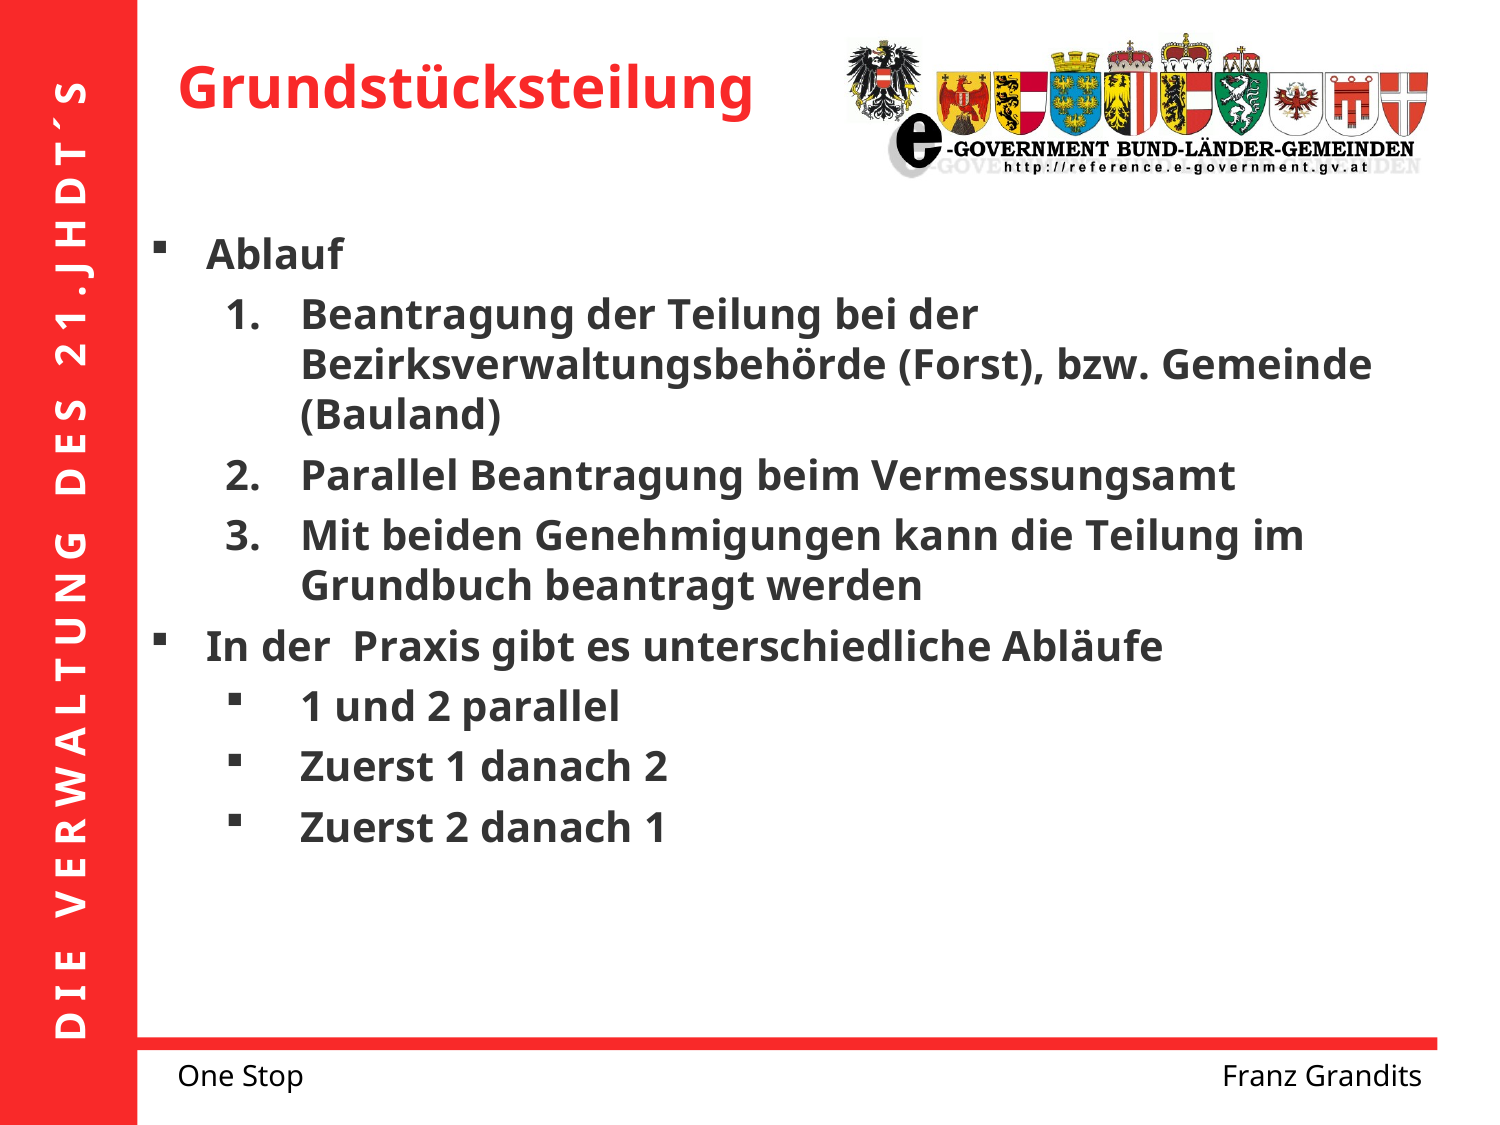

Grundstücksteilung
Ablauf
Beantragung der Teilung bei der Bezirksverwaltungsbehörde (Forst), bzw. Gemeinde (Bauland)
Parallel Beantragung beim Vermessungsamt
Mit beiden Genehmigungen kann die Teilung im Grundbuch beantragt werden
In der Praxis gibt es unterschiedliche Abläufe
1 und 2 parallel
Zuerst 1 danach 2
Zuerst 2 danach 1
One Stop
Franz Grandits